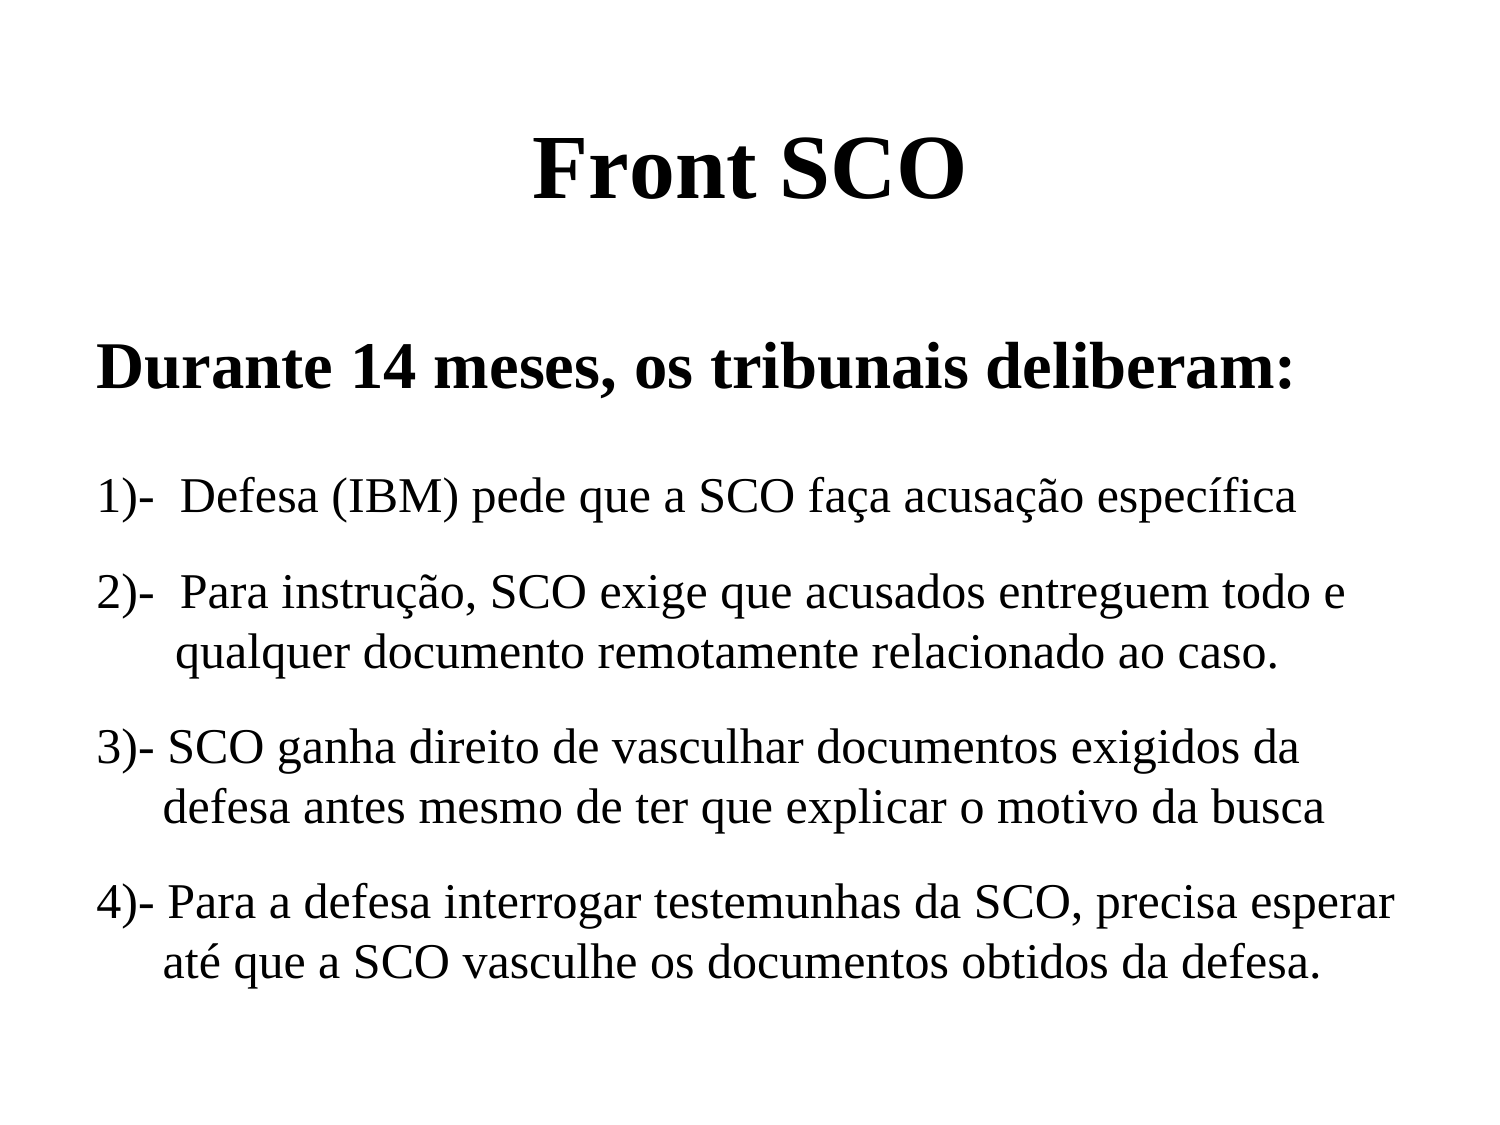

# Front SCO
Durante 14 meses, os tribunais deliberam:
1)- Defesa (IBM) pede que a SCO faça acusação específica
2)- Para instrução, SCO exige que acusados entreguem todo e
 qualquer documento remotamente relacionado ao caso.
3)- SCO ganha direito de vasculhar documentos exigidos da
defesa antes mesmo de ter que explicar o motivo da busca
4)- Para a defesa interrogar testemunhas da SCO, precisa esperar
até que a SCO vasculhe os documentos obtidos da defesa.